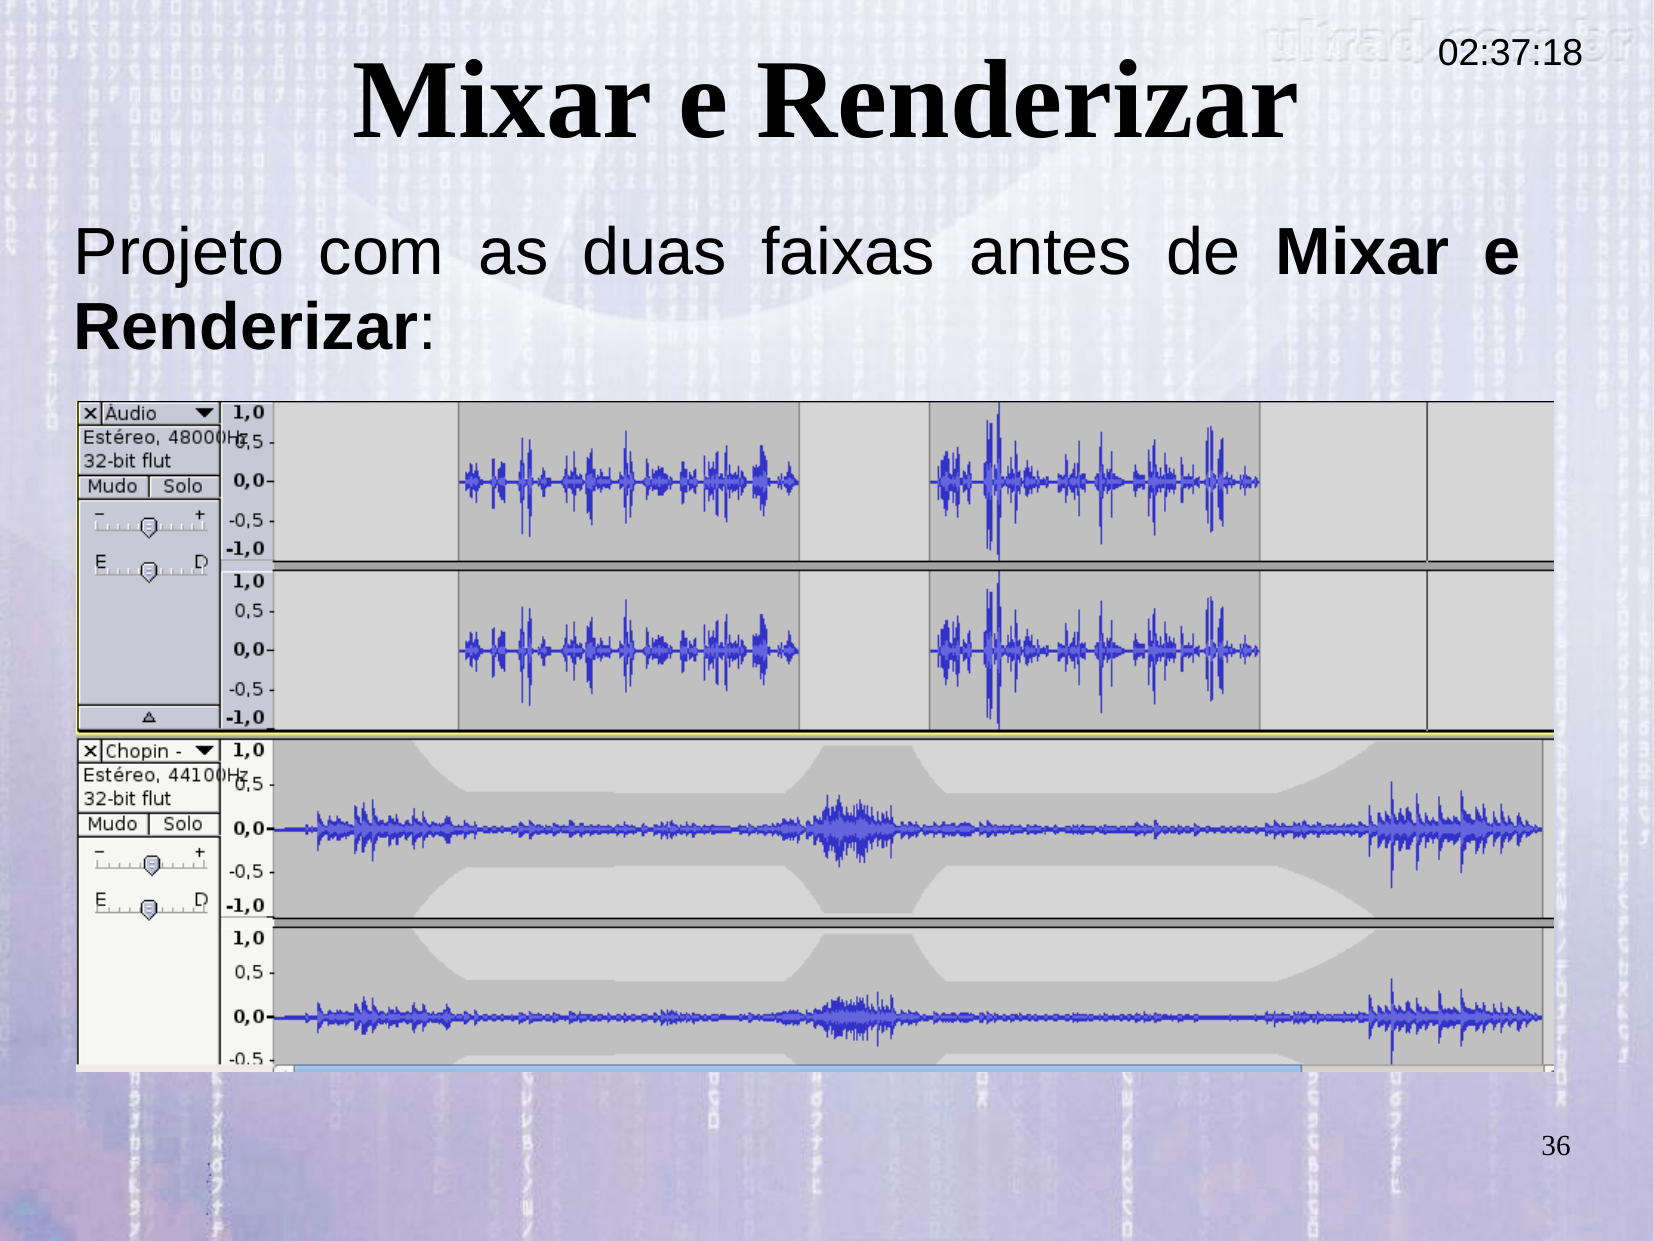

02:22:19
Mixar e Renderizar
Projeto com as duas faixas antes de Mixar e Renderizar:
36